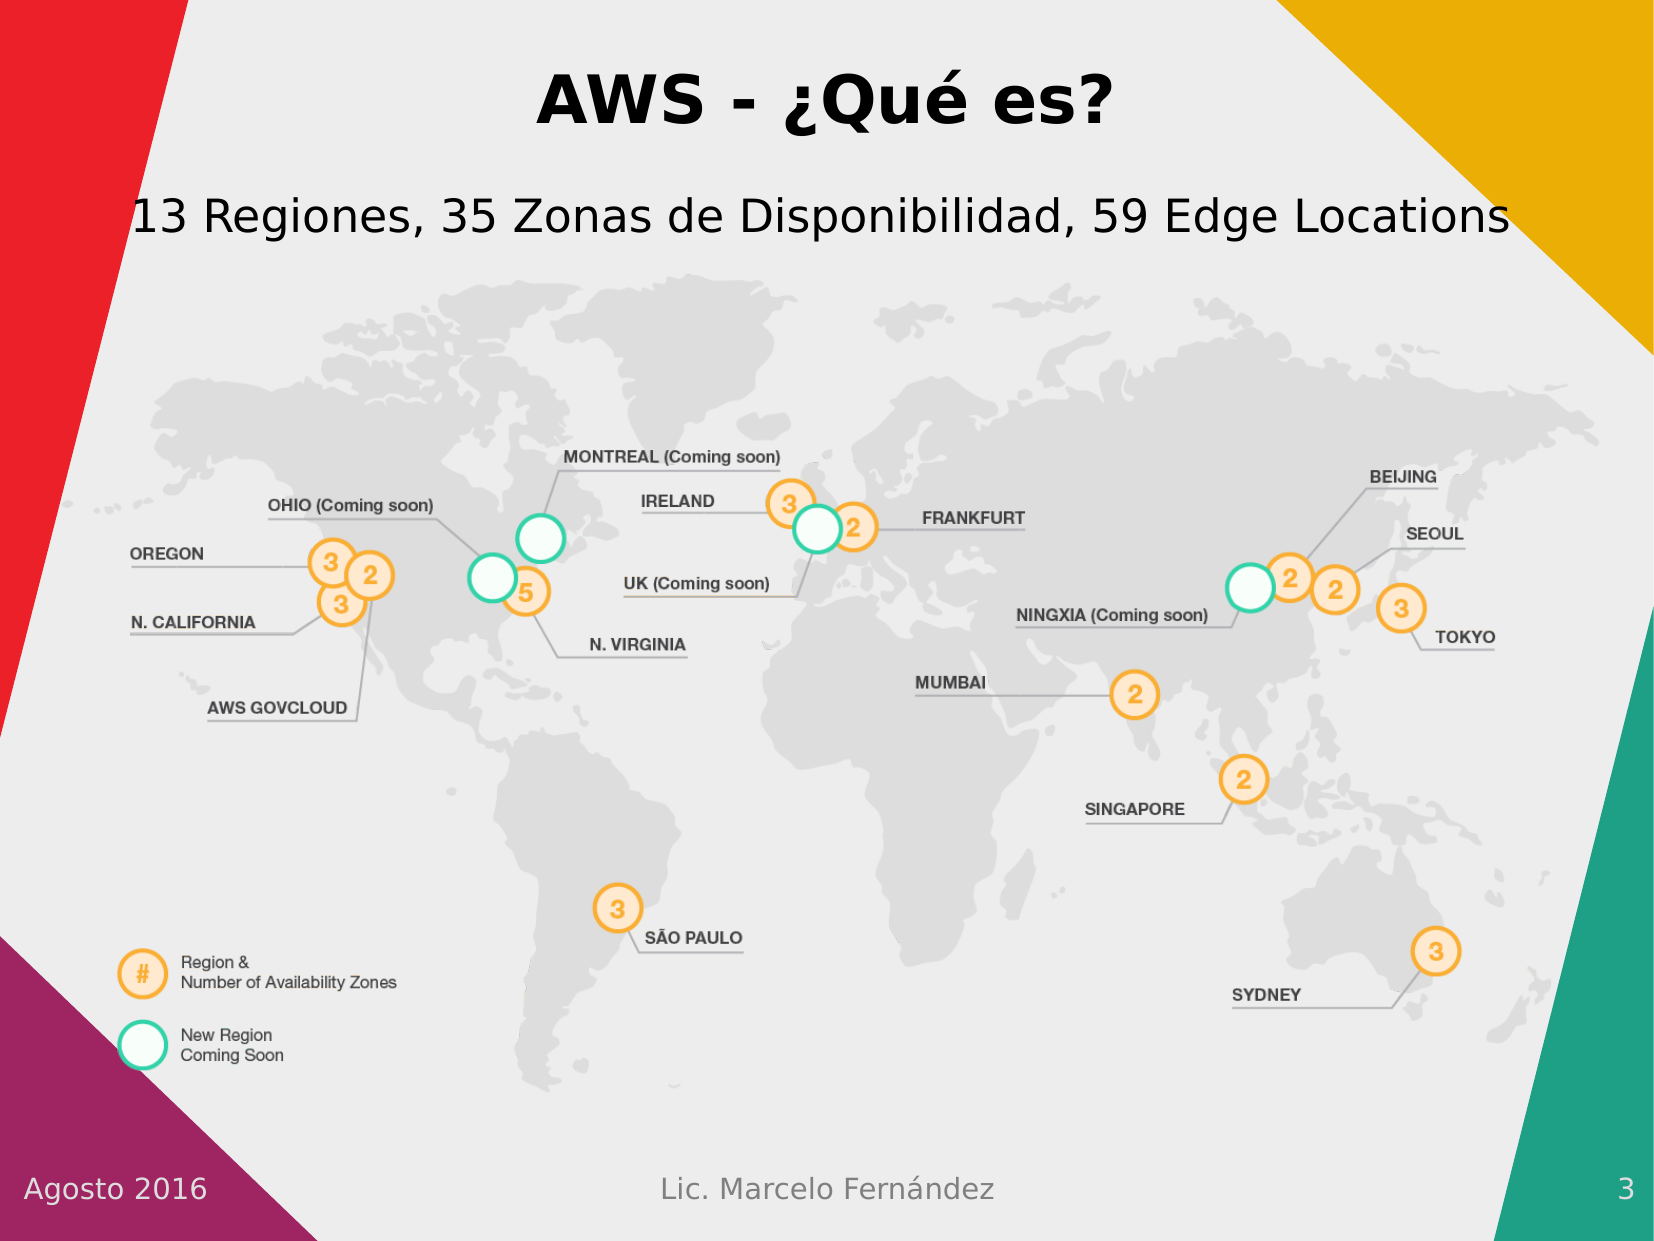

# AWS - ¿Qué es?
13 Regiones, 35 Zonas de Disponibilidad, 59 Edge Locations
Agosto 2016
Lic. Marcelo Fernández
3